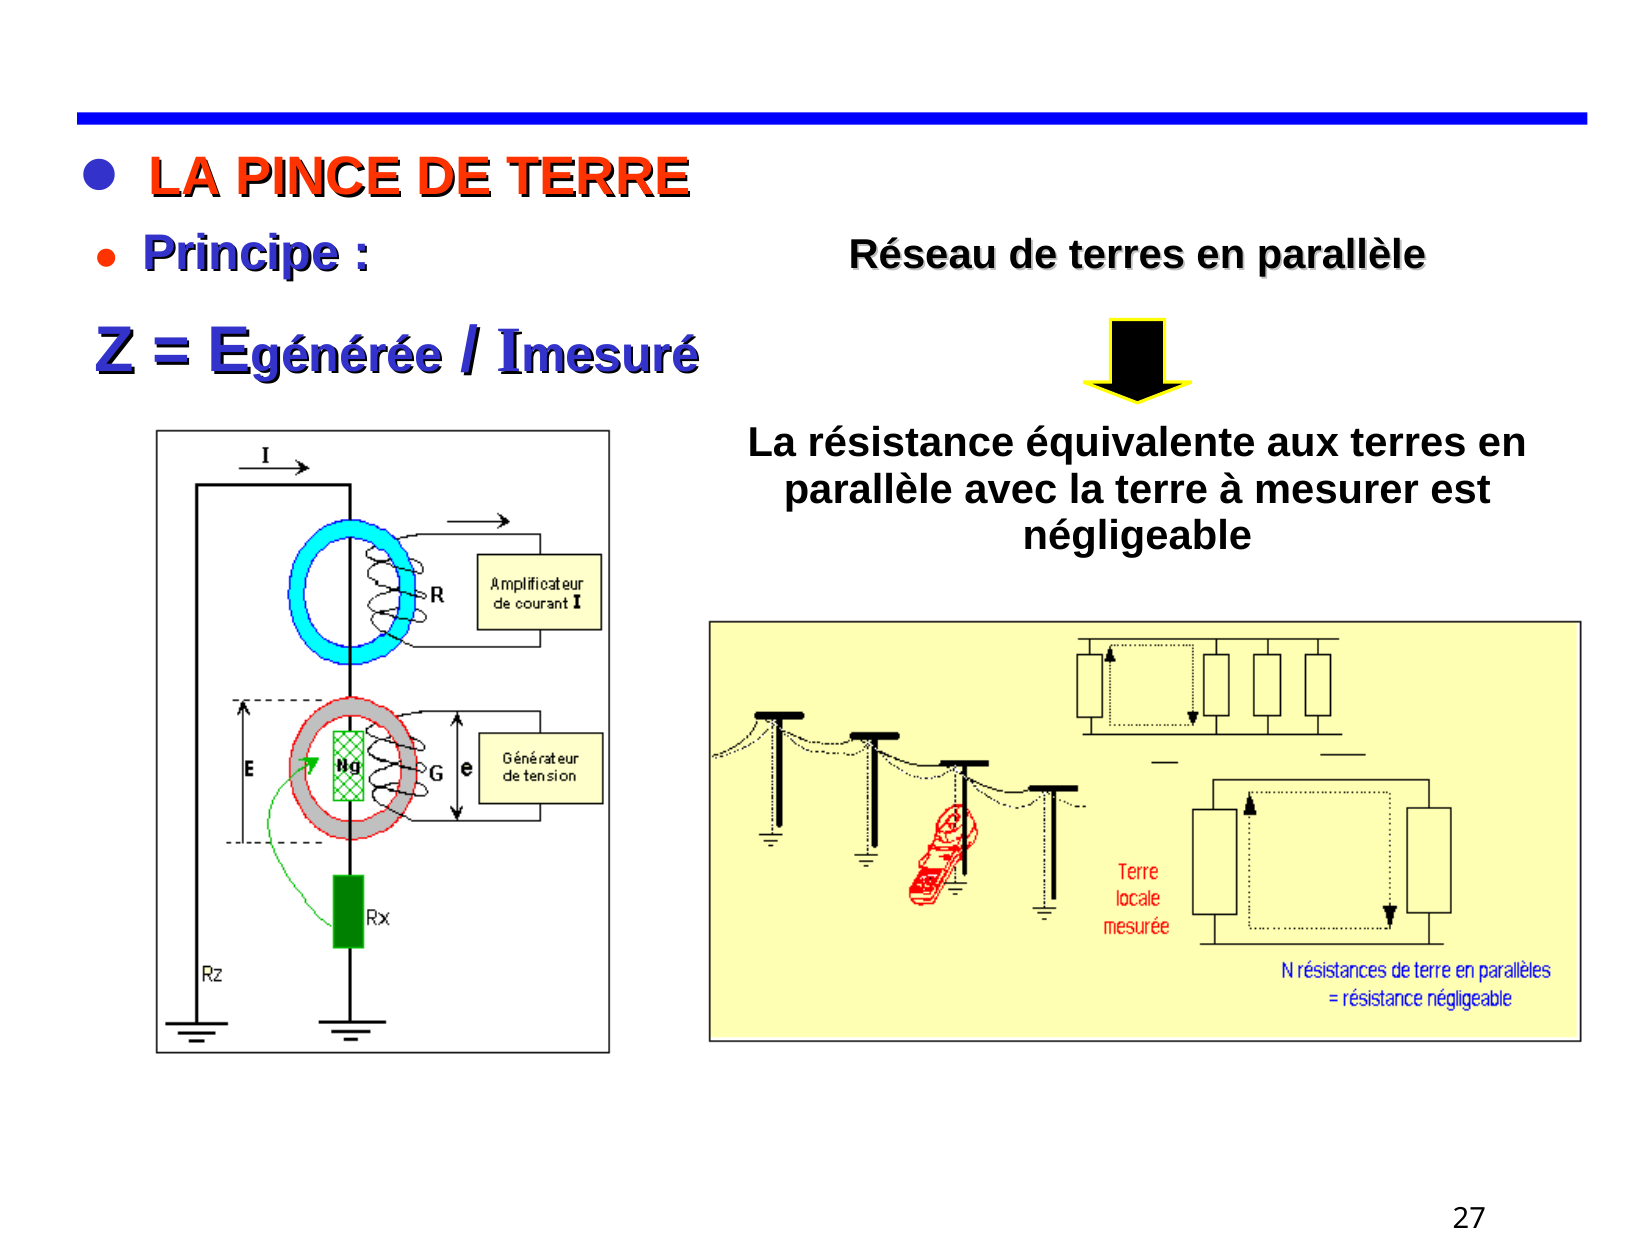

 LA PINCE DE TERRE
 Principe :
Z = Egénérée / Imesuré
Réseau de terres en parallèle
La résistance équivalente aux terres en parallèle avec la terre à mesurer est négligeable